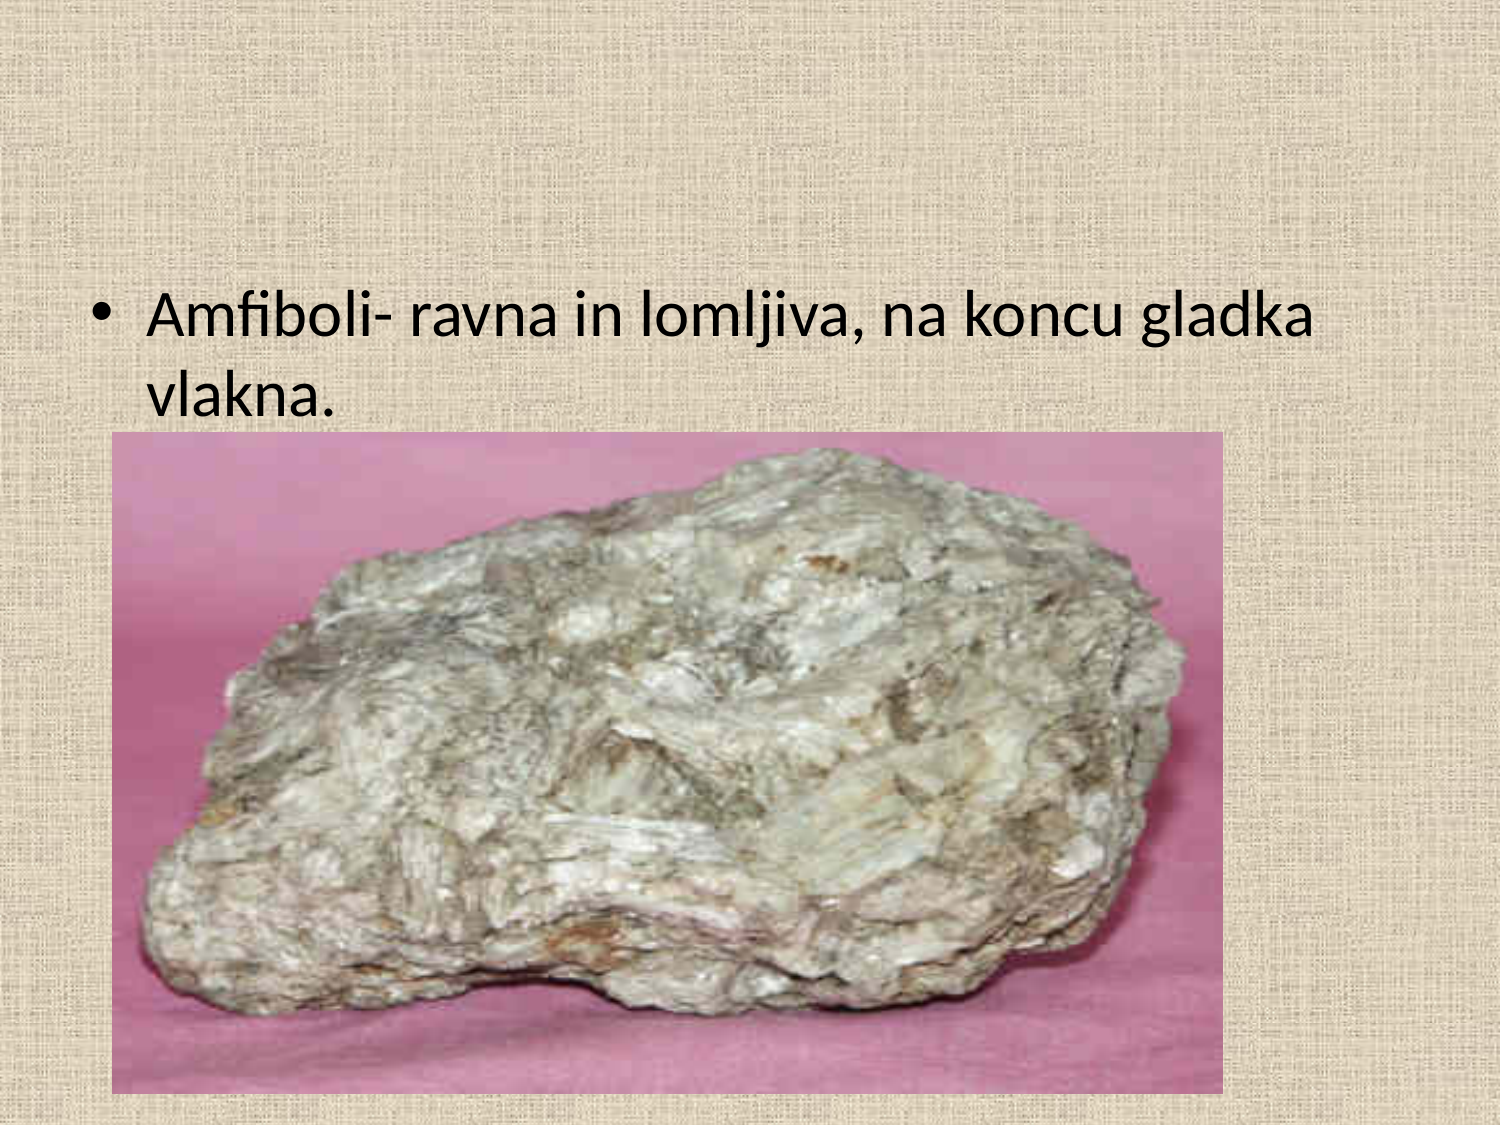

#
Amfiboli- ravna in lomljiva, na koncu gladka vlakna.